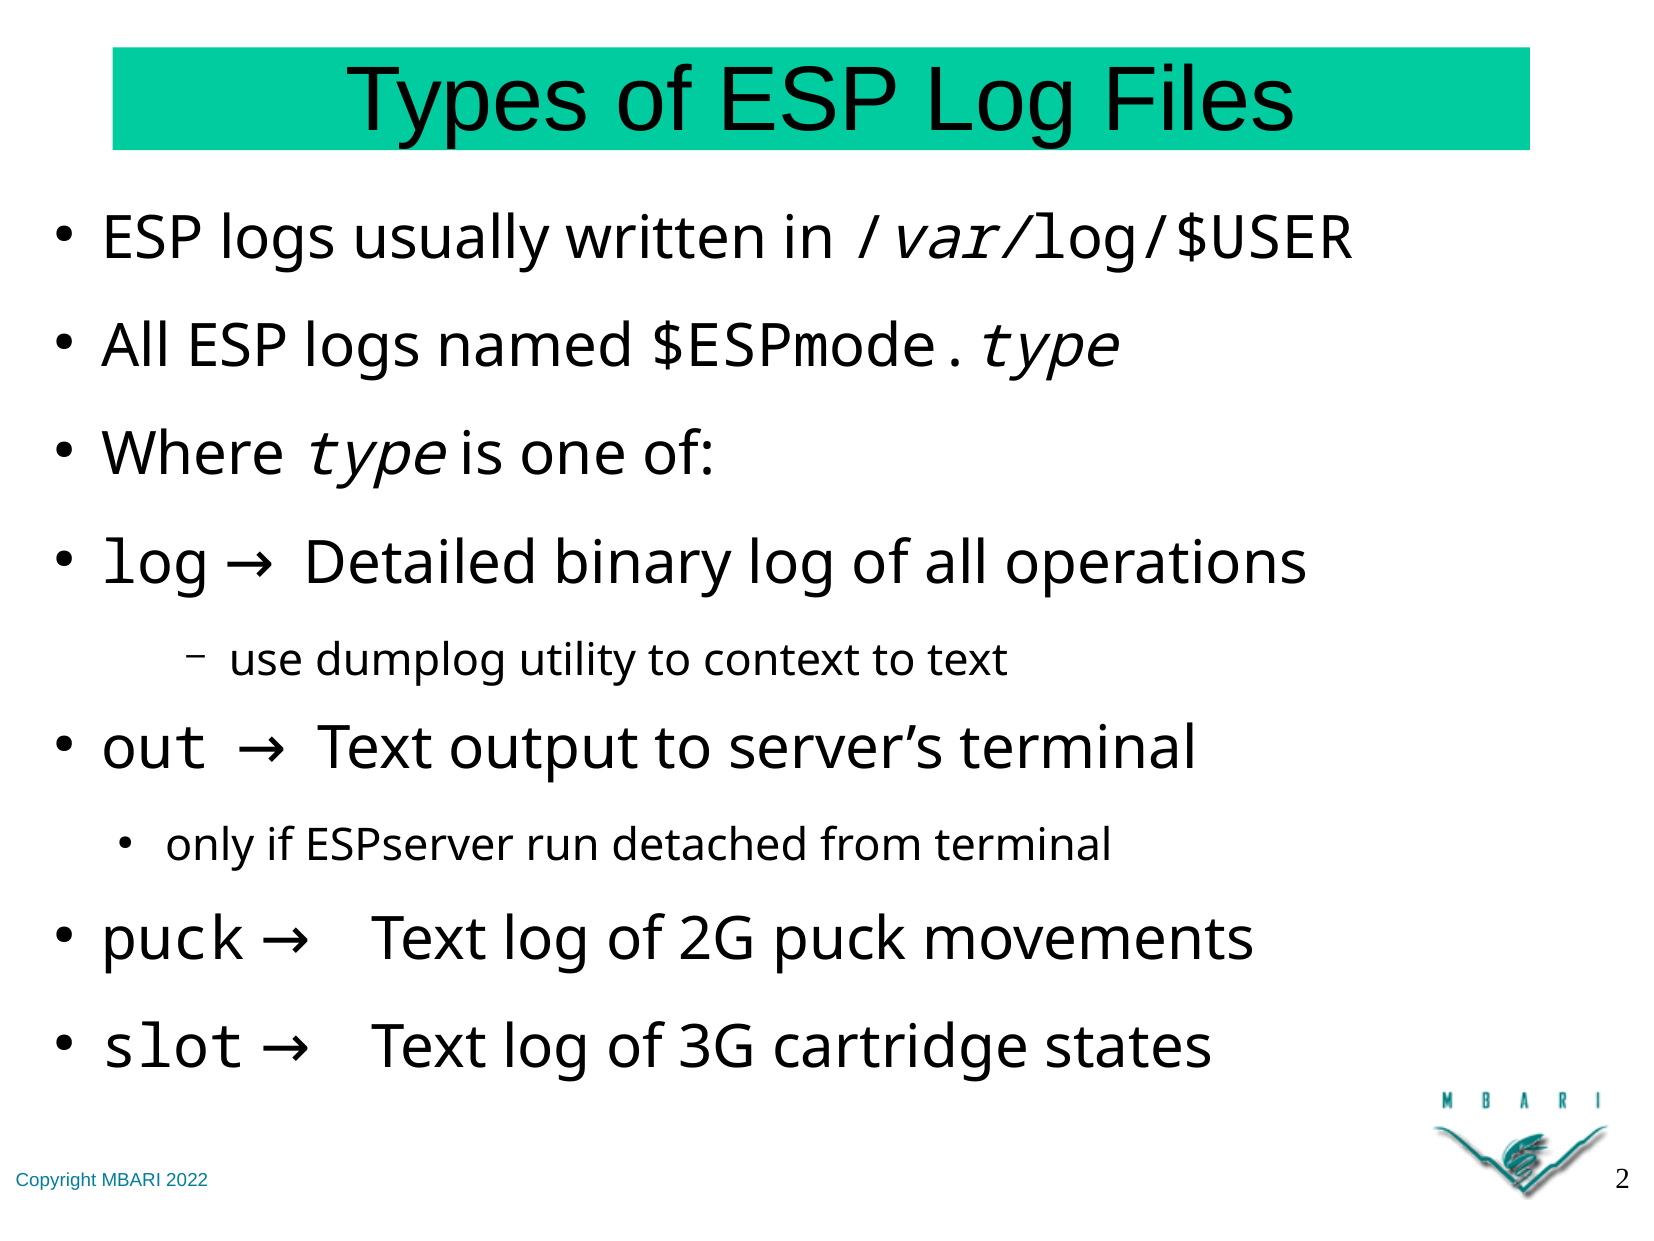

# Types of ESP Log Files
ESP logs usually written in /var/log/$USER
All ESP logs named $ESPmode.type
Where type is one of:
log →	Detailed binary log of all operations
use dumplog utility to context to text
out	→ Text output to server’s terminal
only if ESPserver run detached from terminal
puck →	Text log of 2G puck movements
slot →	Text log of 3G cartridge states